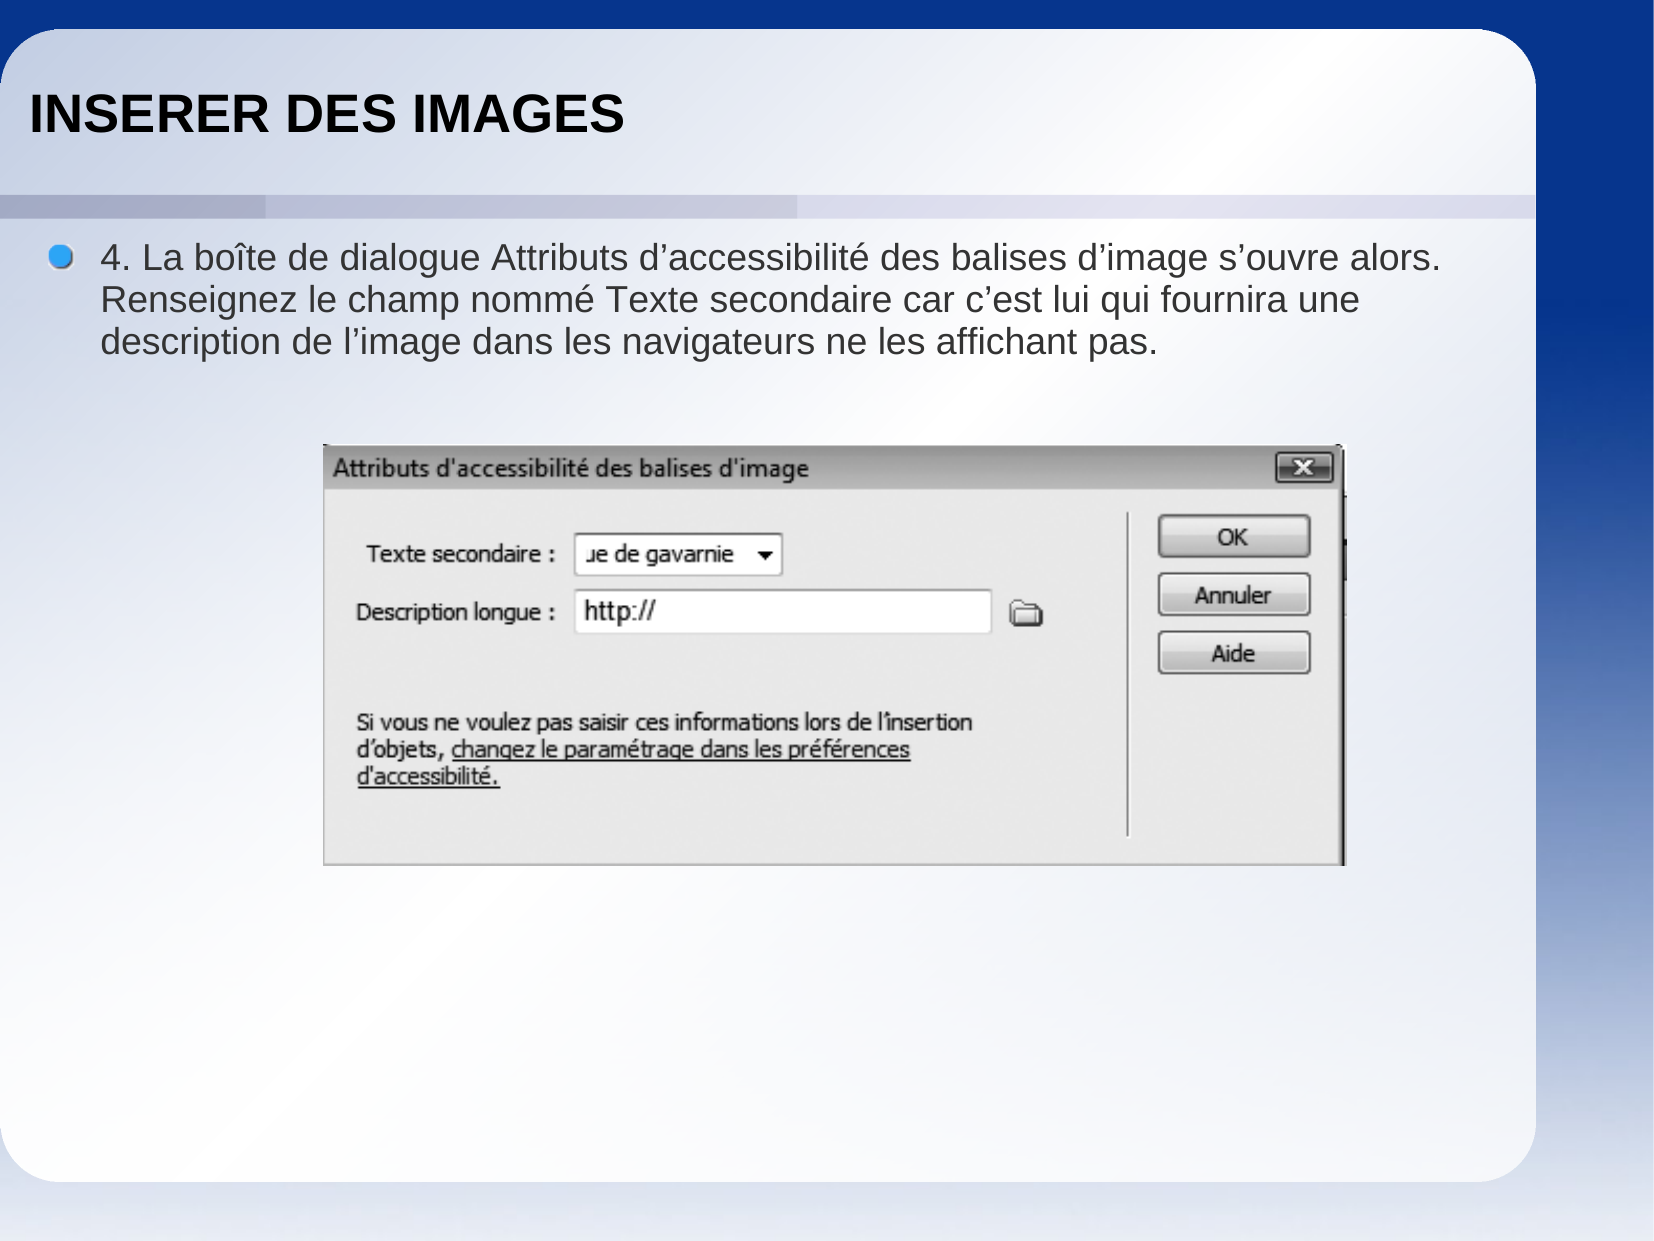

# INSERER DES IMAGES
4. La boîte de dialogue Attributs d’accessibilité des balises d’image s’ouvre alors. Renseignez le champ nommé Texte secondaire car c’est lui qui fournira une description de l’image dans les navigateurs ne les affichant pas.